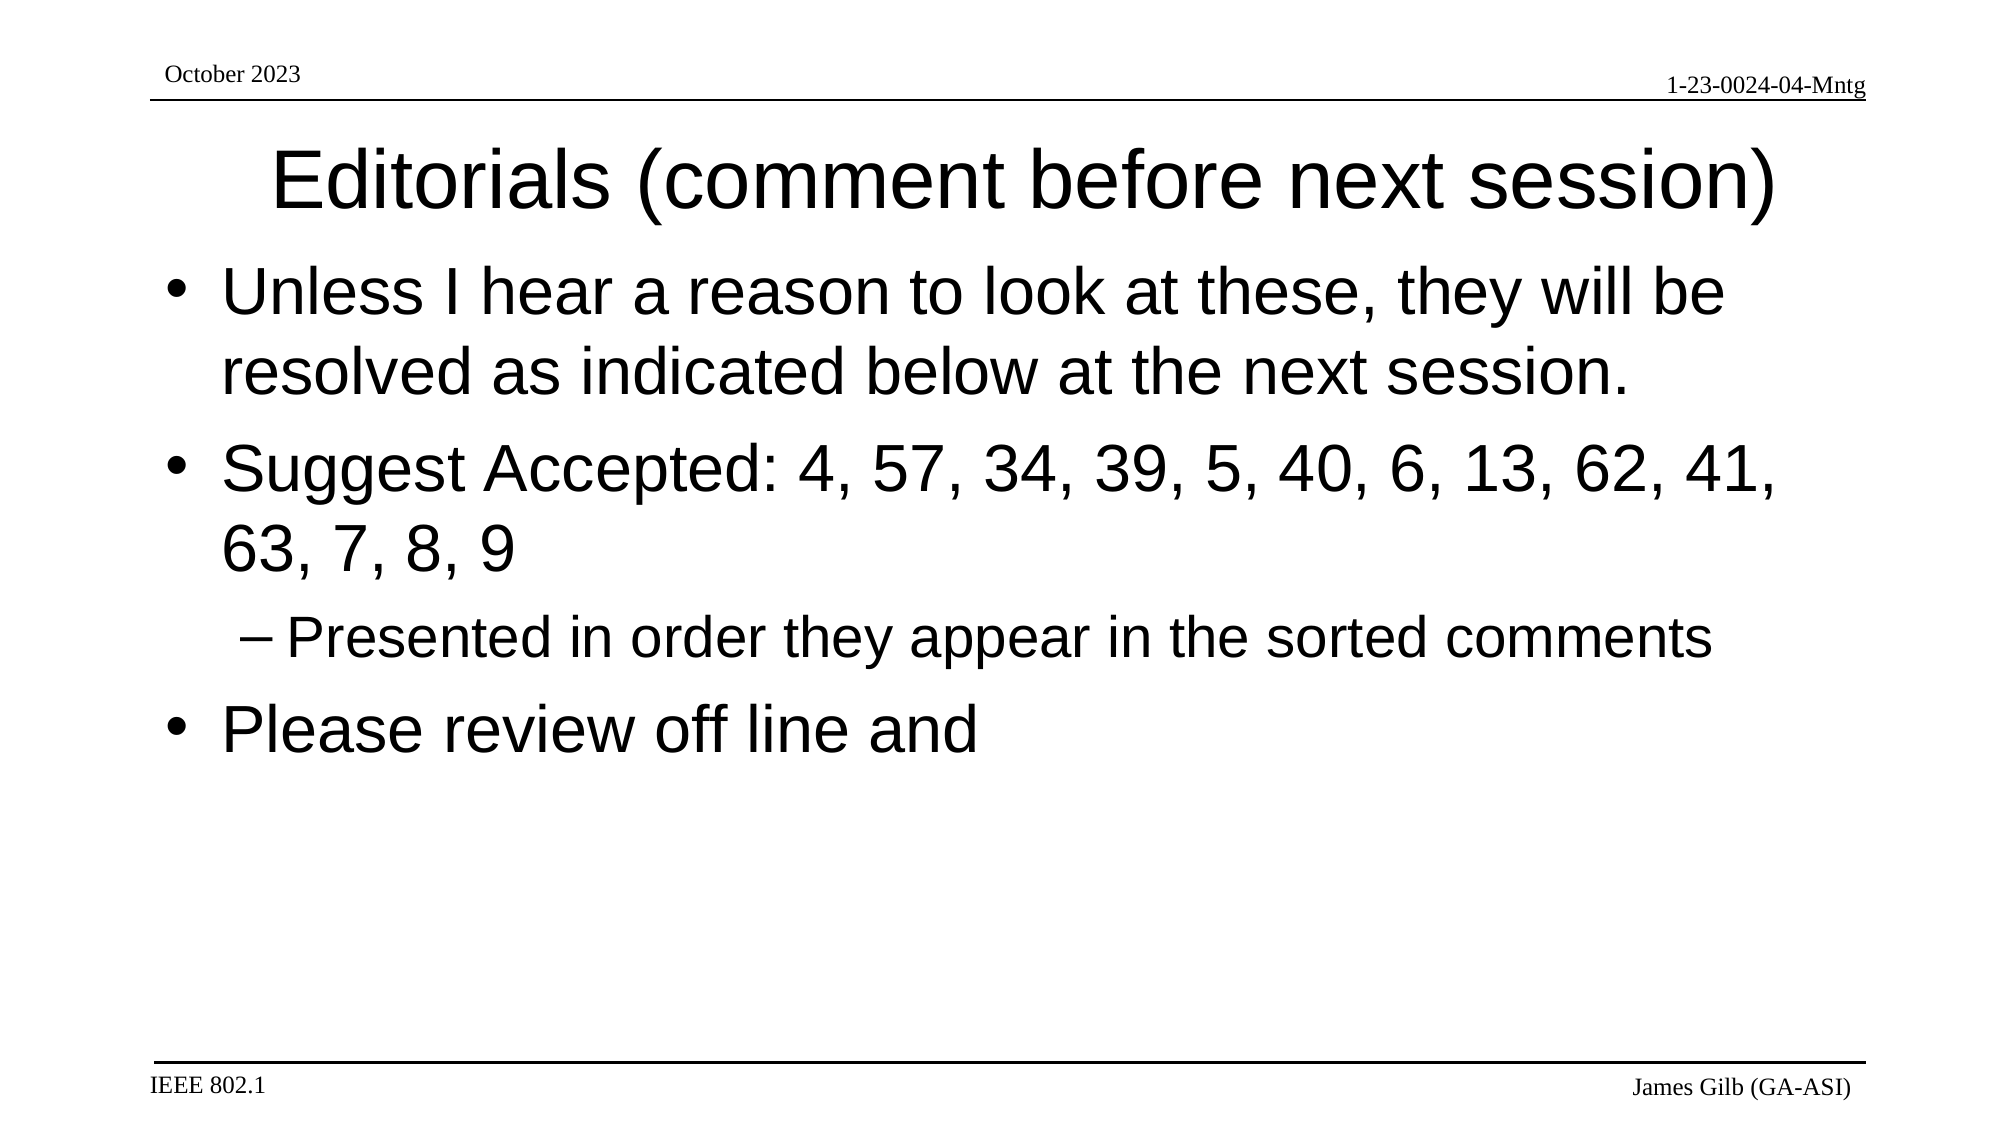

# Editorials (comment before next session)
Unless I hear a reason to look at these, they will be resolved as indicated below at the next session.
Suggest Accepted: 4, 57, 34, 39, 5, 40, 6, 13, 62, 41, 63, 7, 8, 9
Presented in order they appear in the sorted comments
Please review off line and